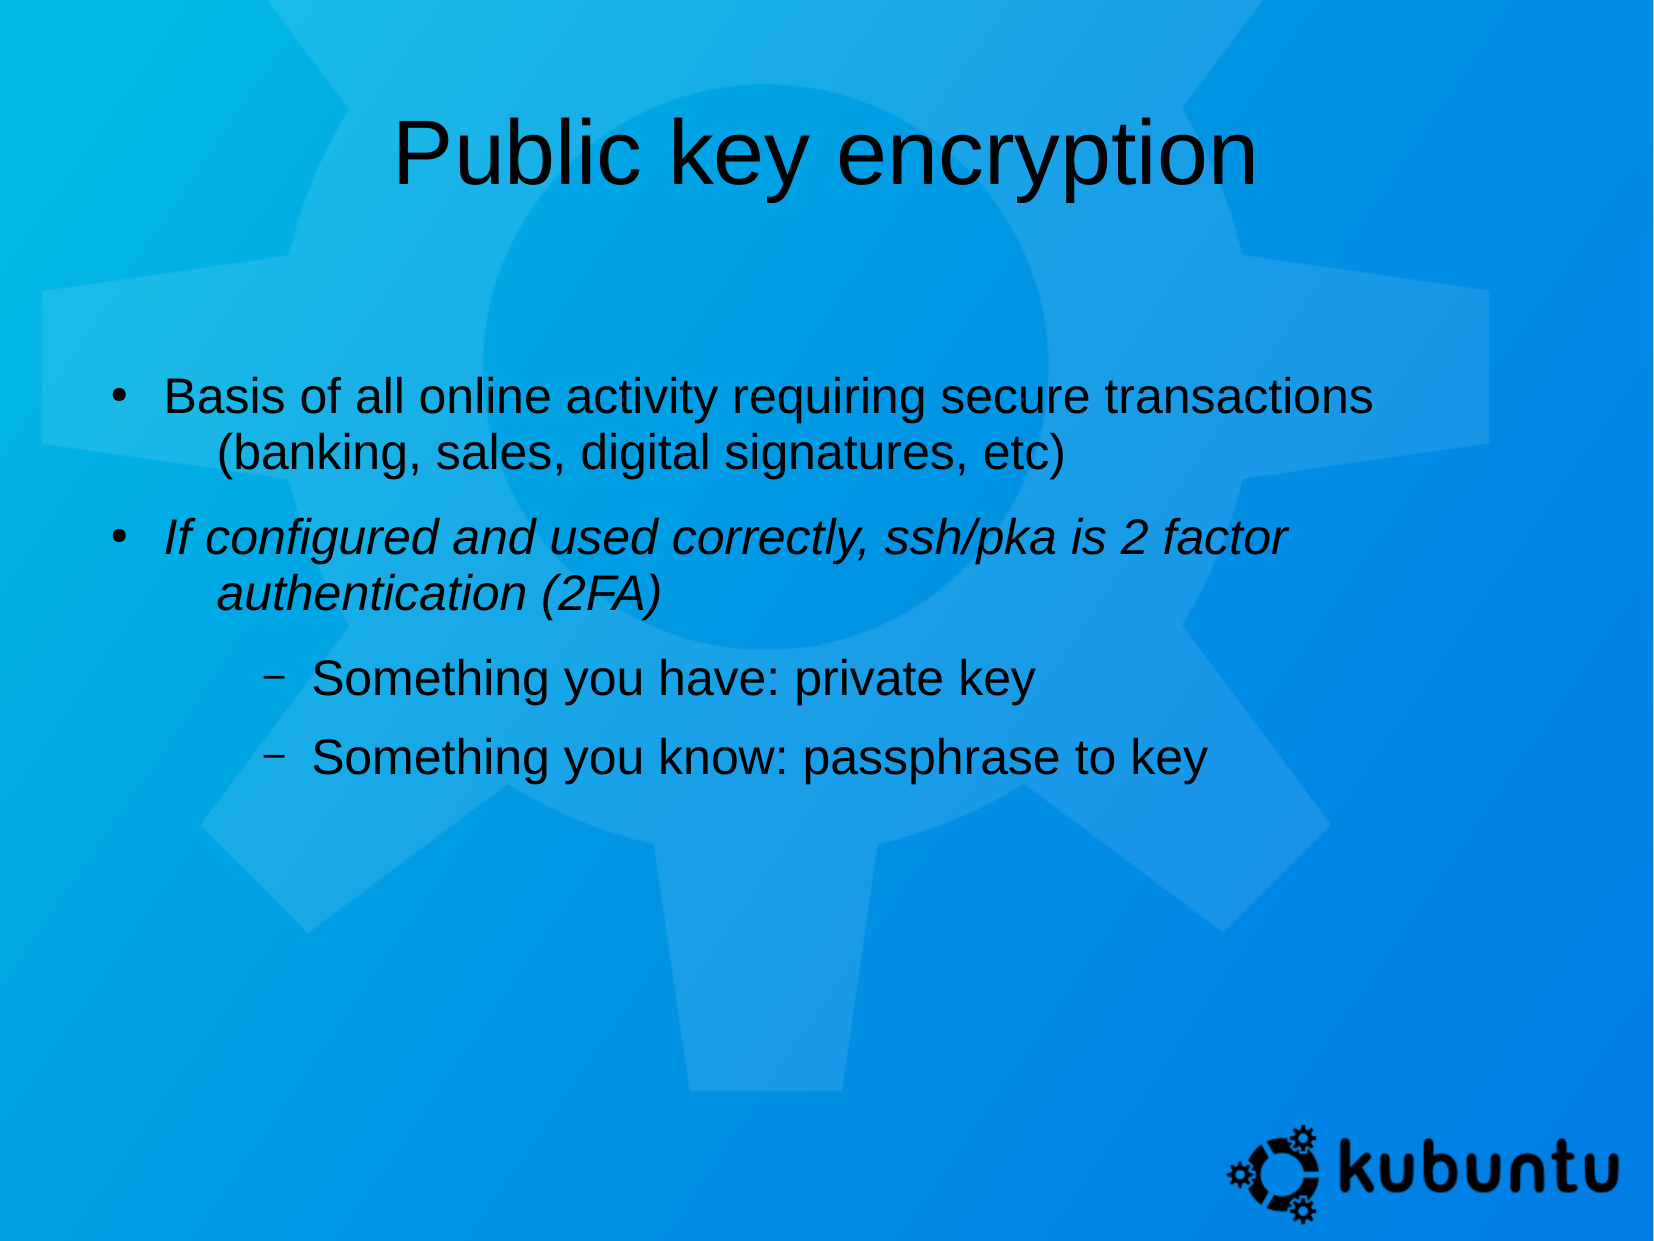

# Public key encryption
Basis of all online activity requiring secure transactions (banking, sales, digital signatures, etc)
If configured and used correctly, ssh/pka is 2 factor authentication (2FA)
Something you have: private key
Something you know: passphrase to key